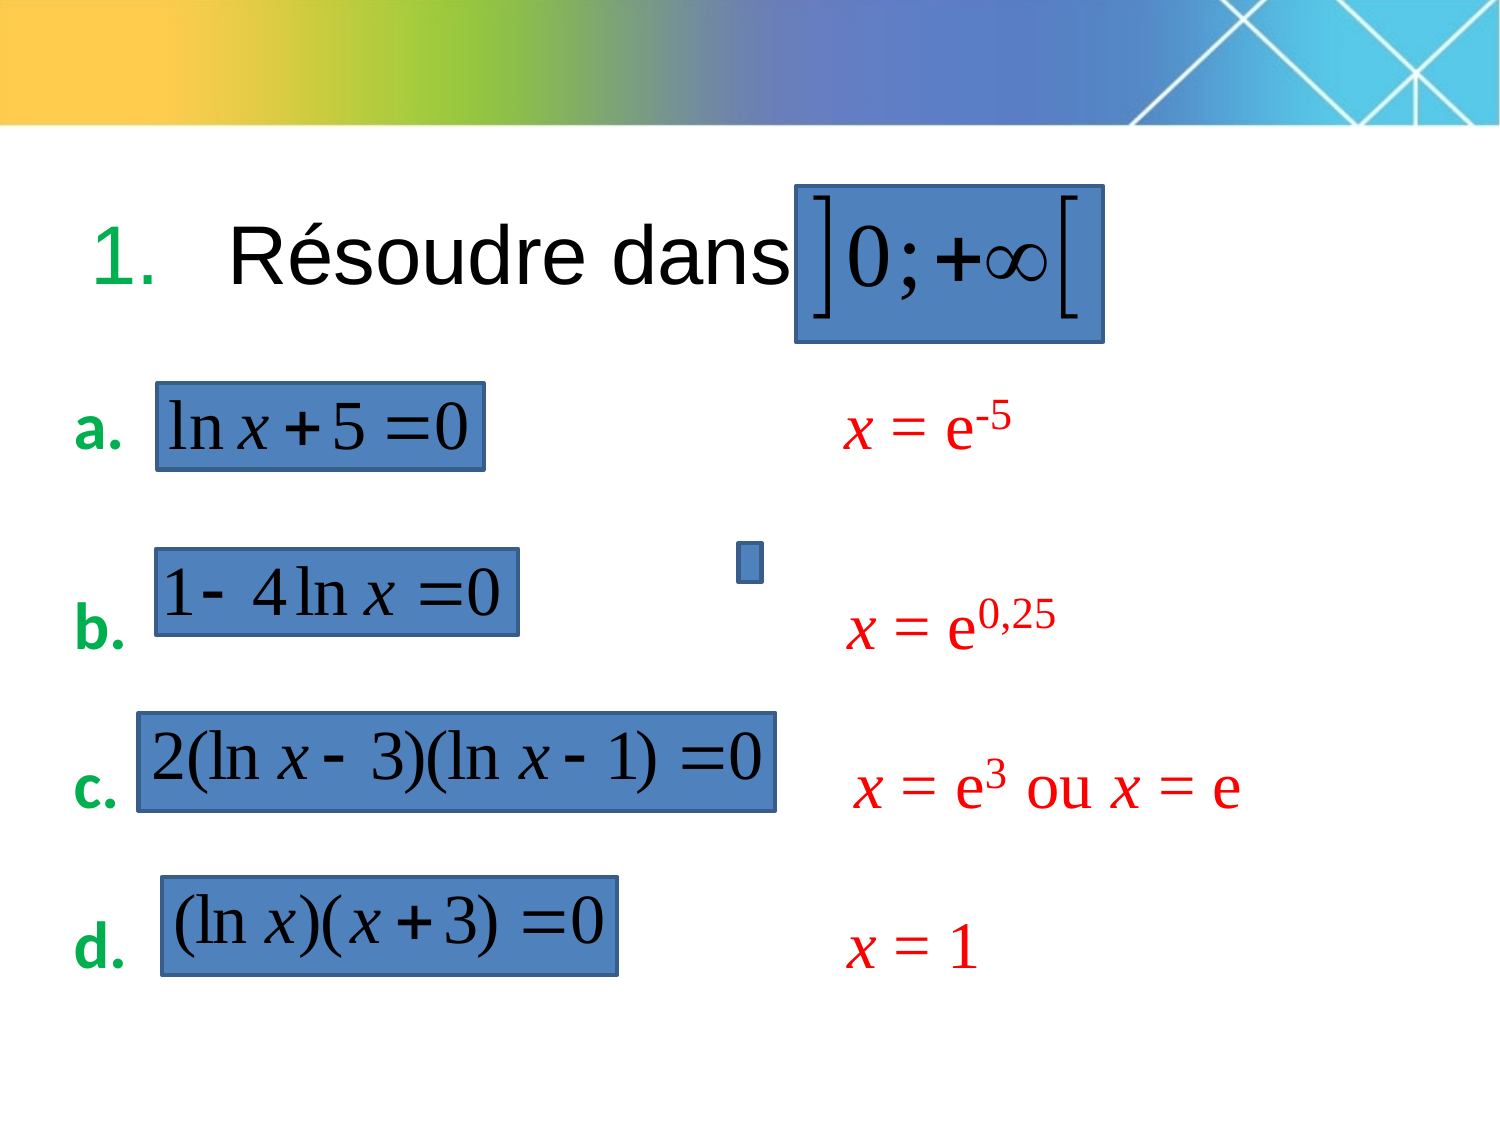

Résoudre dans
a. x = e-5
b. x = e0,25
c. x = e3 ou x = e
d. x = 1